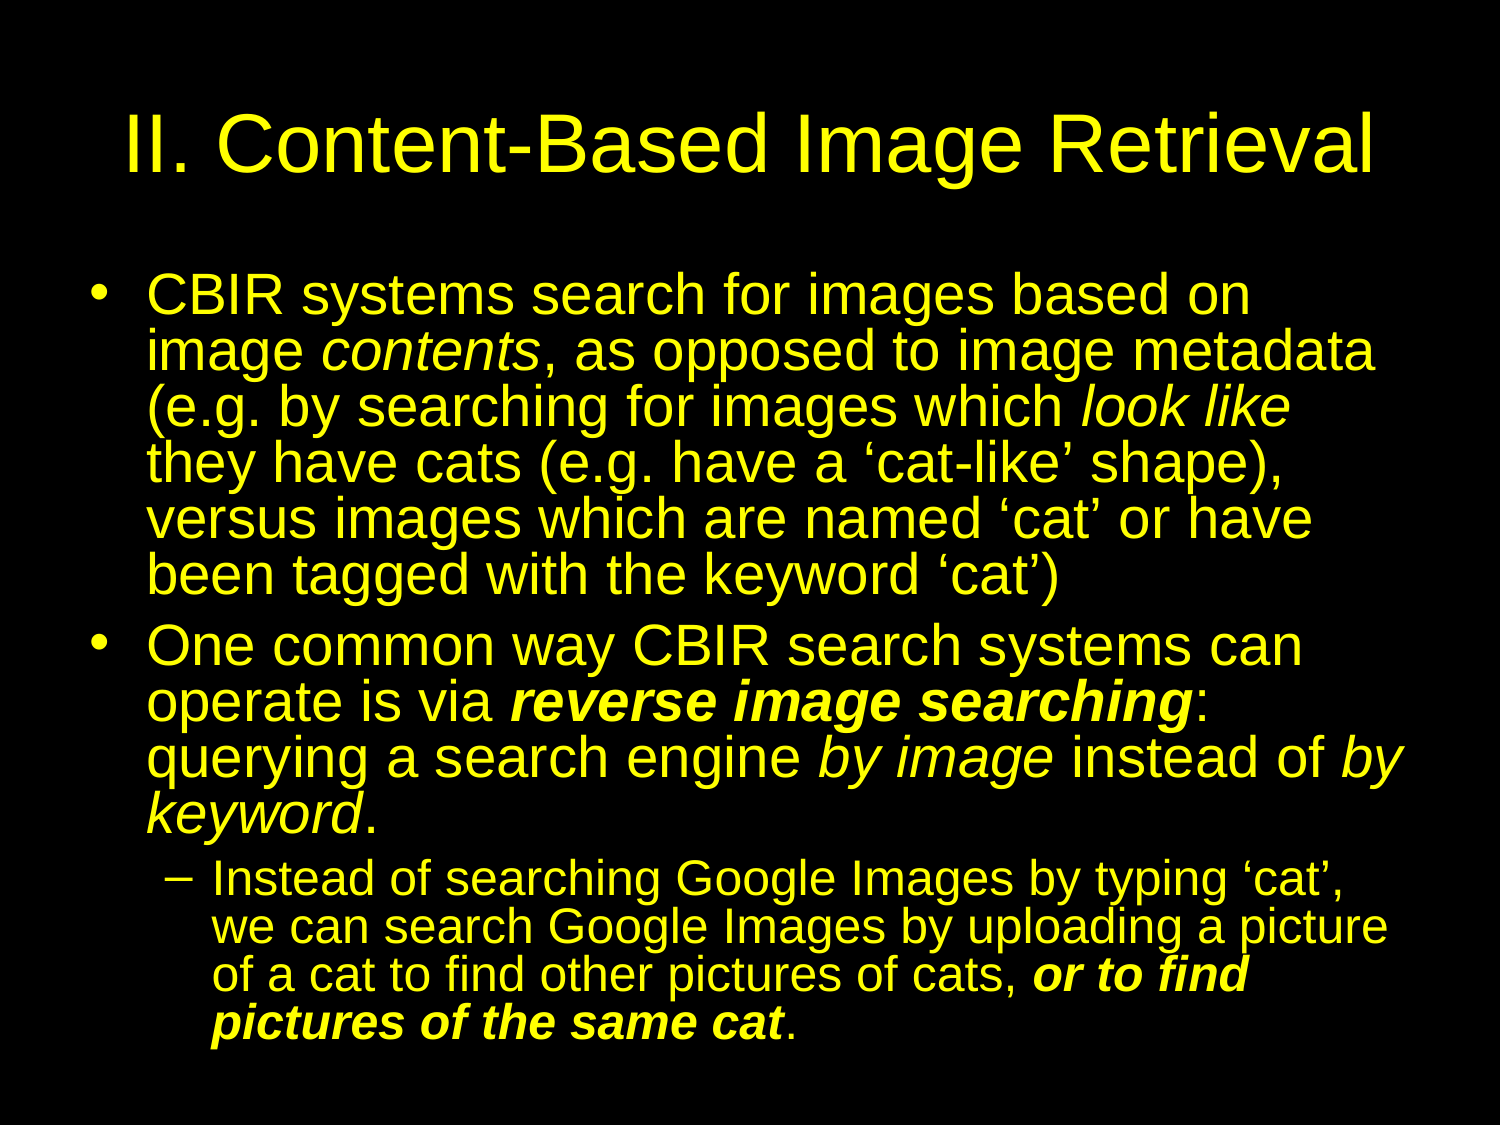

# II. Content-Based Image Retrieval
CBIR systems search for images based on image contents, as opposed to image metadata (e.g. by searching for images which look like they have cats (e.g. have a ‘cat-like’ shape), versus images which are named ‘cat’ or have been tagged with the keyword ‘cat’)
One common way CBIR search systems can operate is via reverse image searching: querying a search engine by image instead of by keyword.
Instead of searching Google Images by typing ‘cat’, we can search Google Images by uploading a picture of a cat to find other pictures of cats, or to find pictures of the same cat.